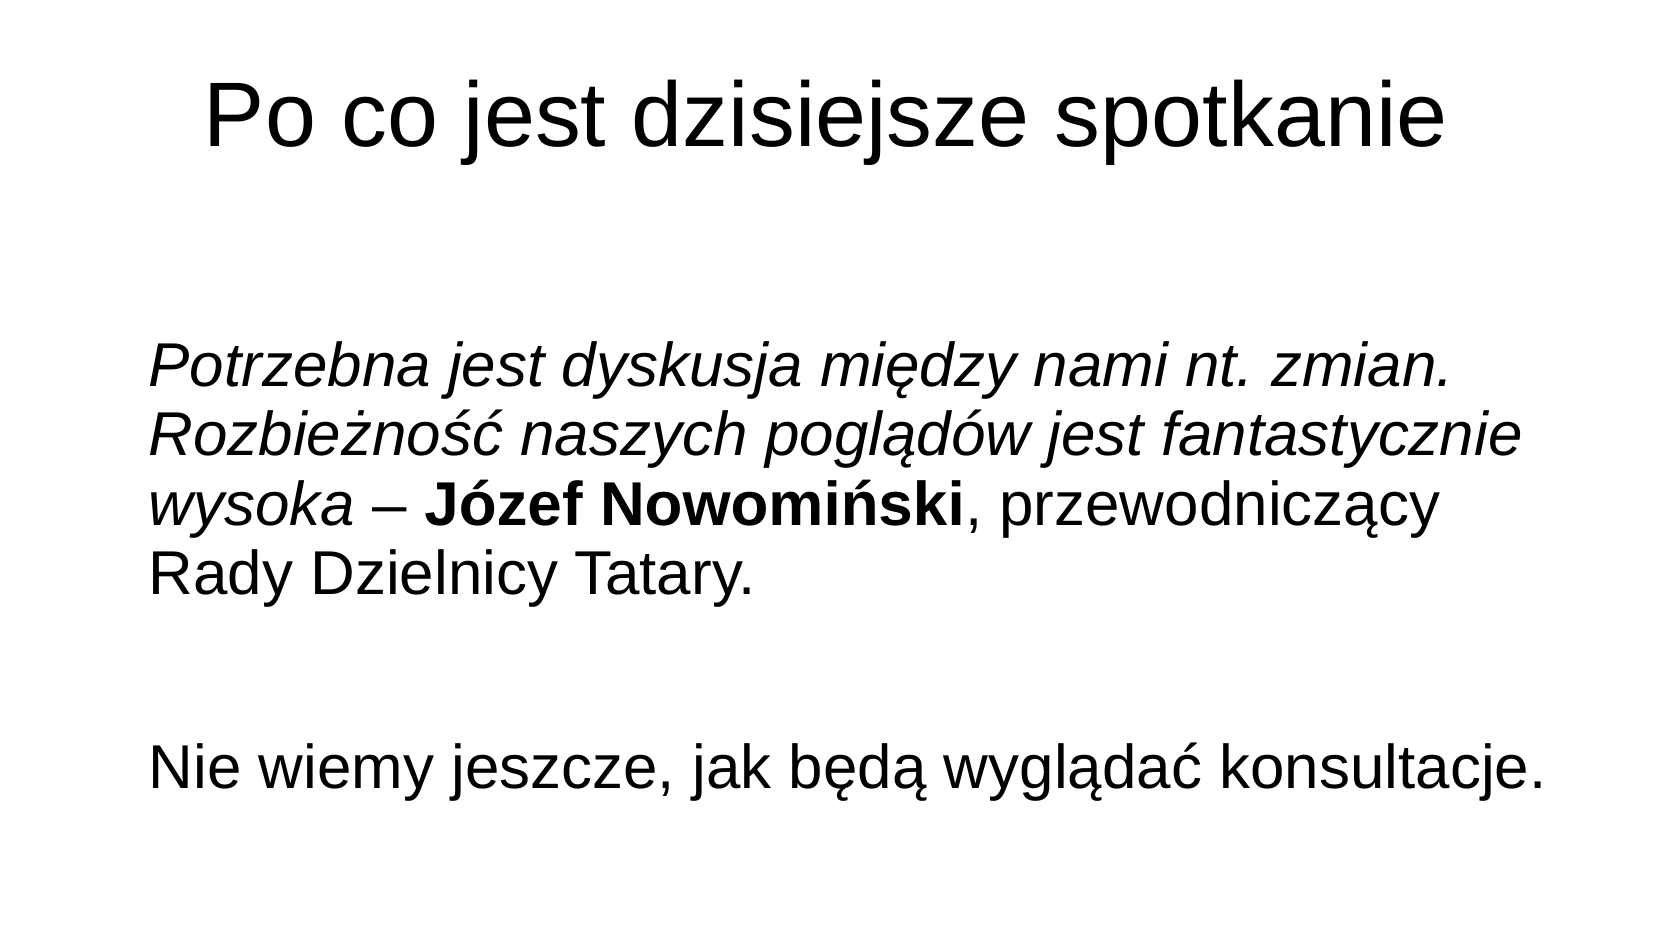

# Po co jest dzisiejsze spotkanie
Potrzebna jest dyskusja między nami nt. zmian. Rozbieżność naszych poglądów jest fantastycznie wysoka – Józef Nowomiński, przewodniczący Rady Dzielnicy Tatary.
Nie wiemy jeszcze, jak będą wyglądać konsultacje.